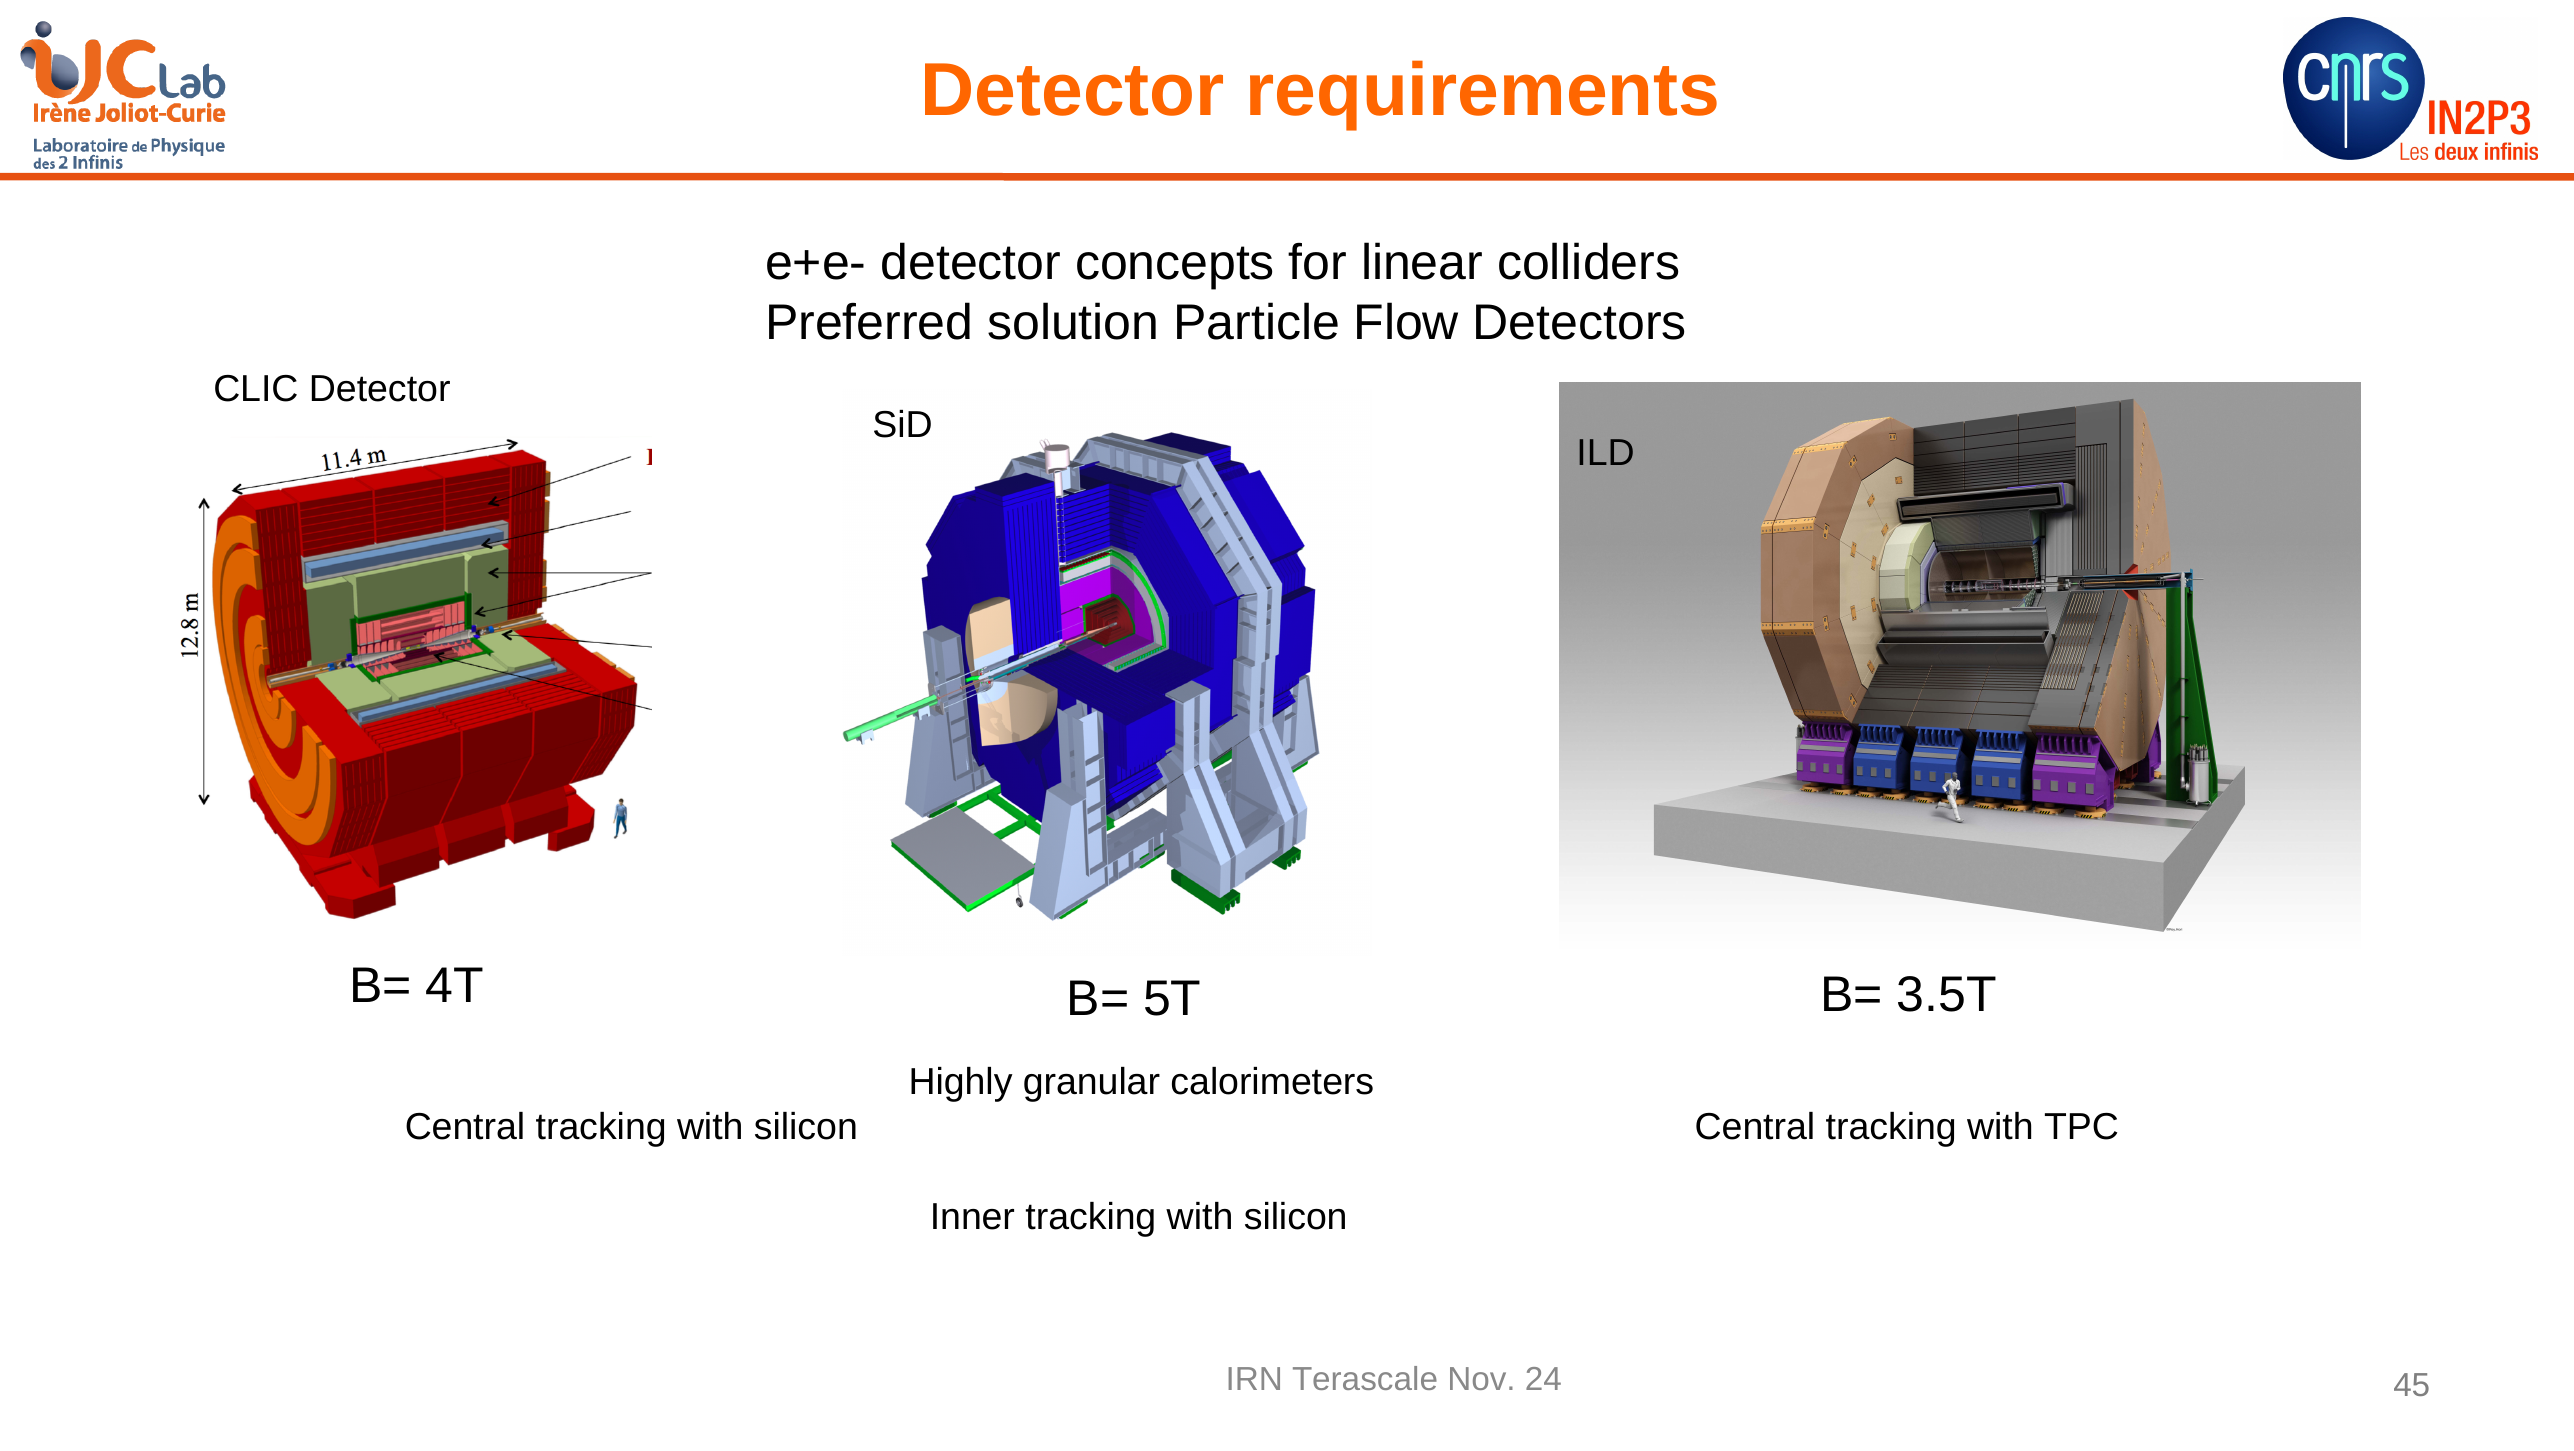

# Detector requirements
e+e- detector concepts for linear colliders
Preferred solution Particle Flow Detectors
CLIC Detector
SiD
ILD
B= 4T
B= 3.5T
B= 5T
 Highly granular calorimeters
 Central tracking with silicon Central tracking with TPC
 Inner tracking with silicon
45